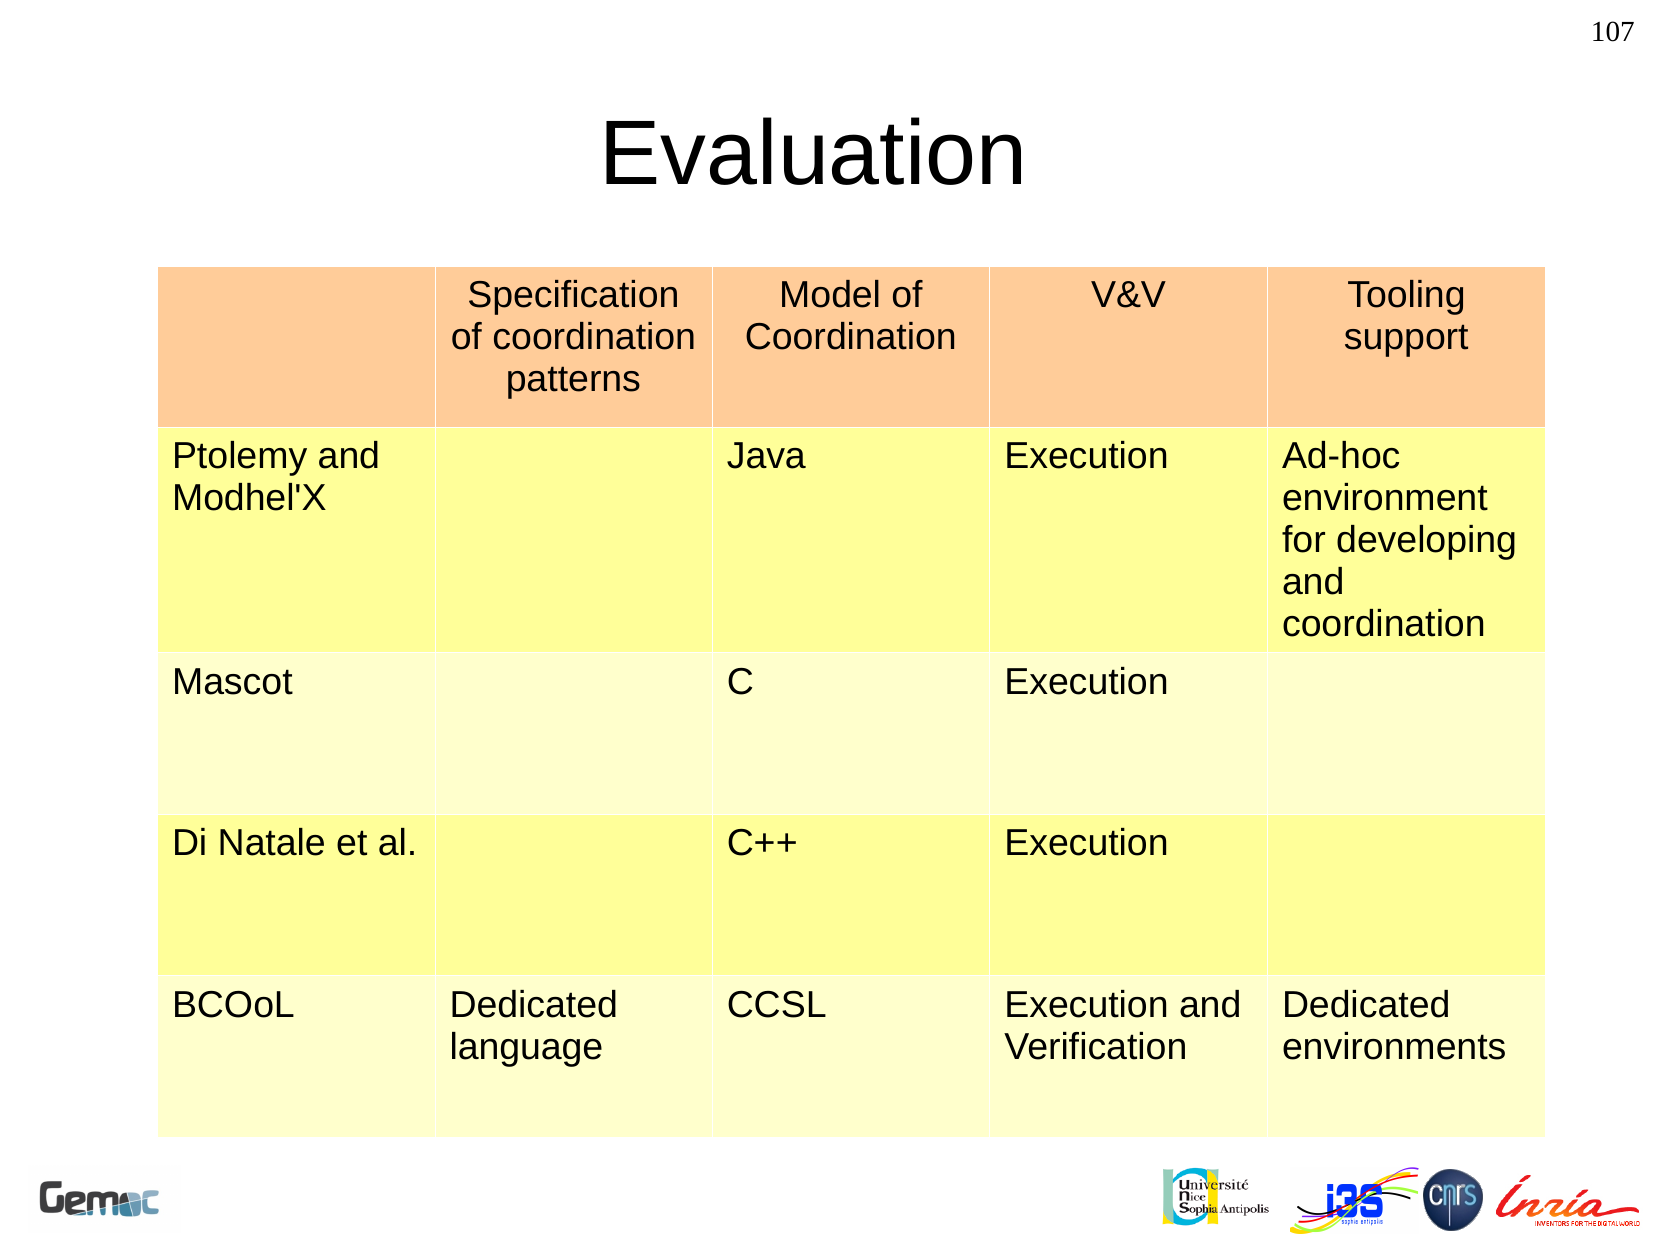

107
# Evaluation
| | Specification of coordination patterns | Model of Coordination | V&V | Tooling support |
| --- | --- | --- | --- | --- |
| Ptolemy and Modhel'X | | Java | Execution | Ad-hoc environment for developing and coordination |
| Mascot | | C | Execution | |
| Di Natale et al. | | C++ | Execution | |
| BCOoL | Dedicated language | CCSL | Execution and Verification | Dedicated environments |